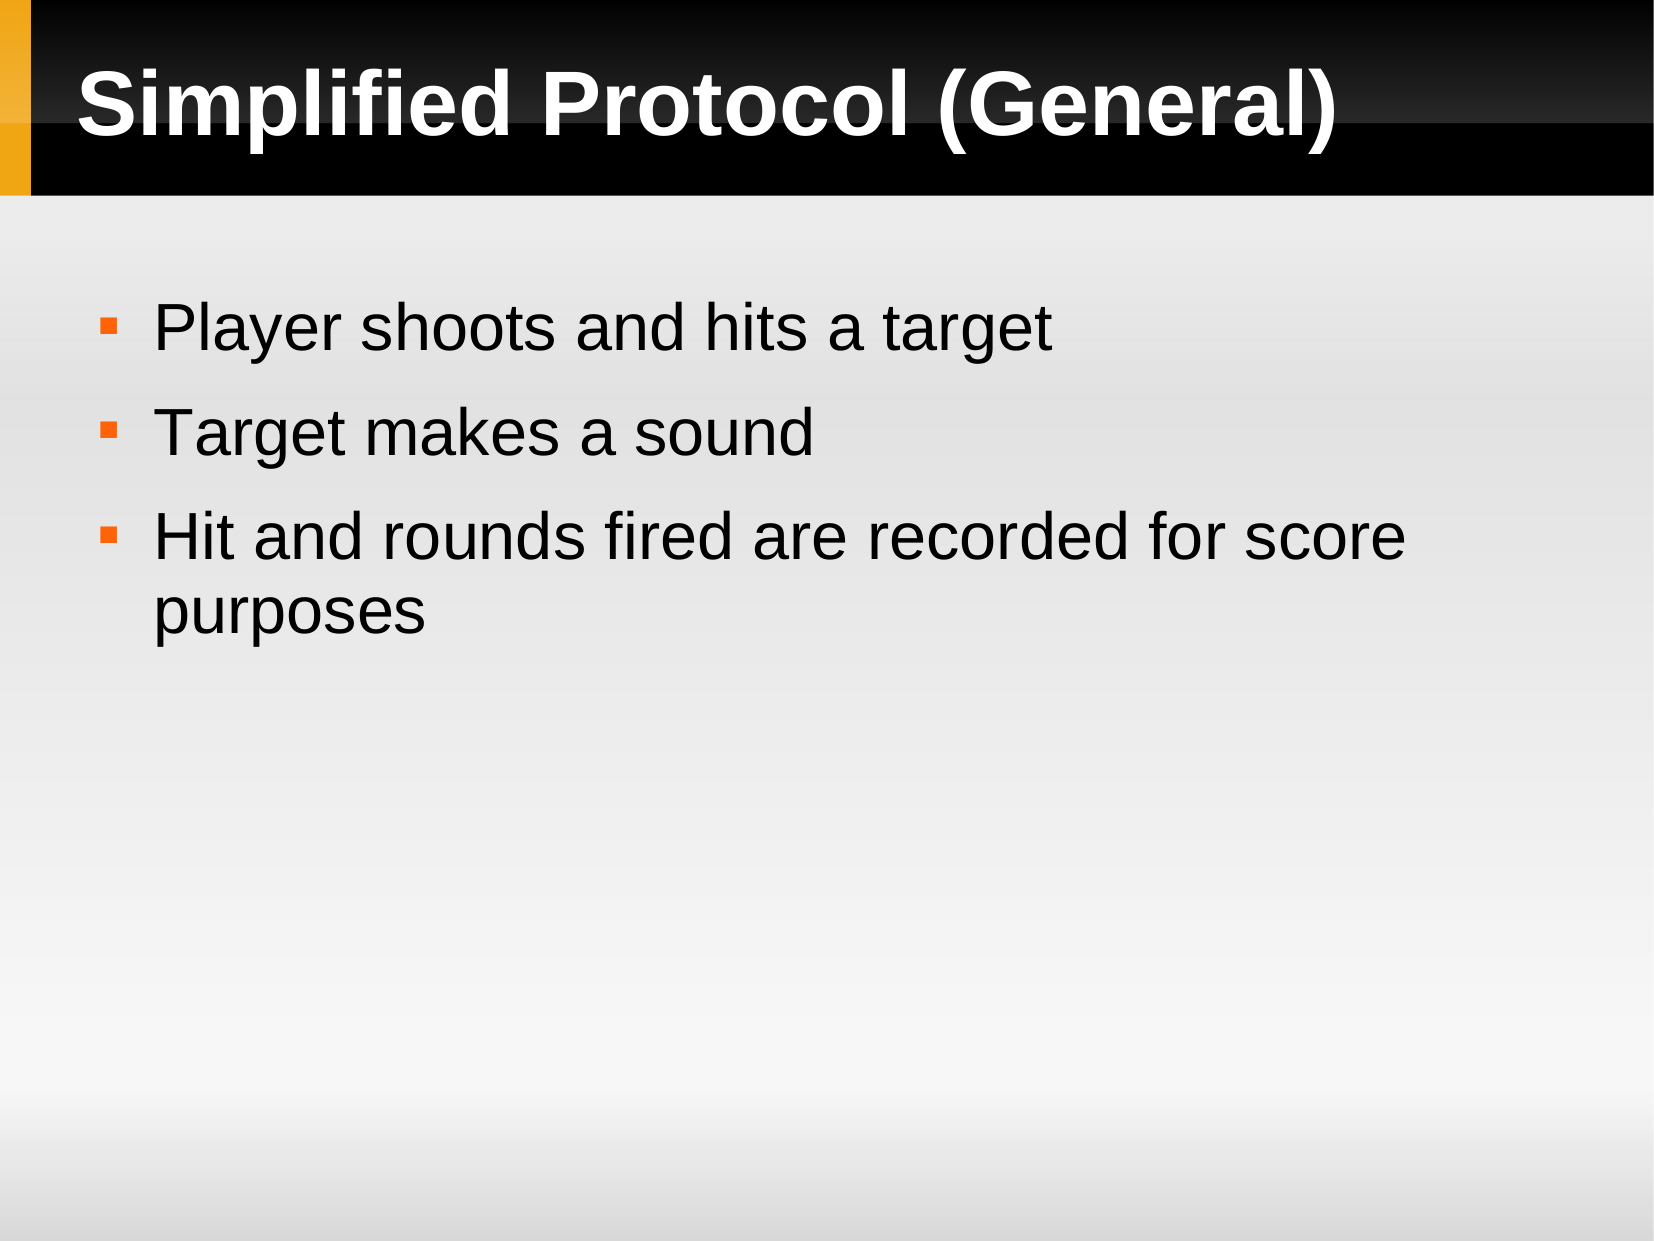

# Simplified Protocol (General)
Player shoots and hits a target
Target makes a sound
Hit and rounds fired are recorded for score purposes